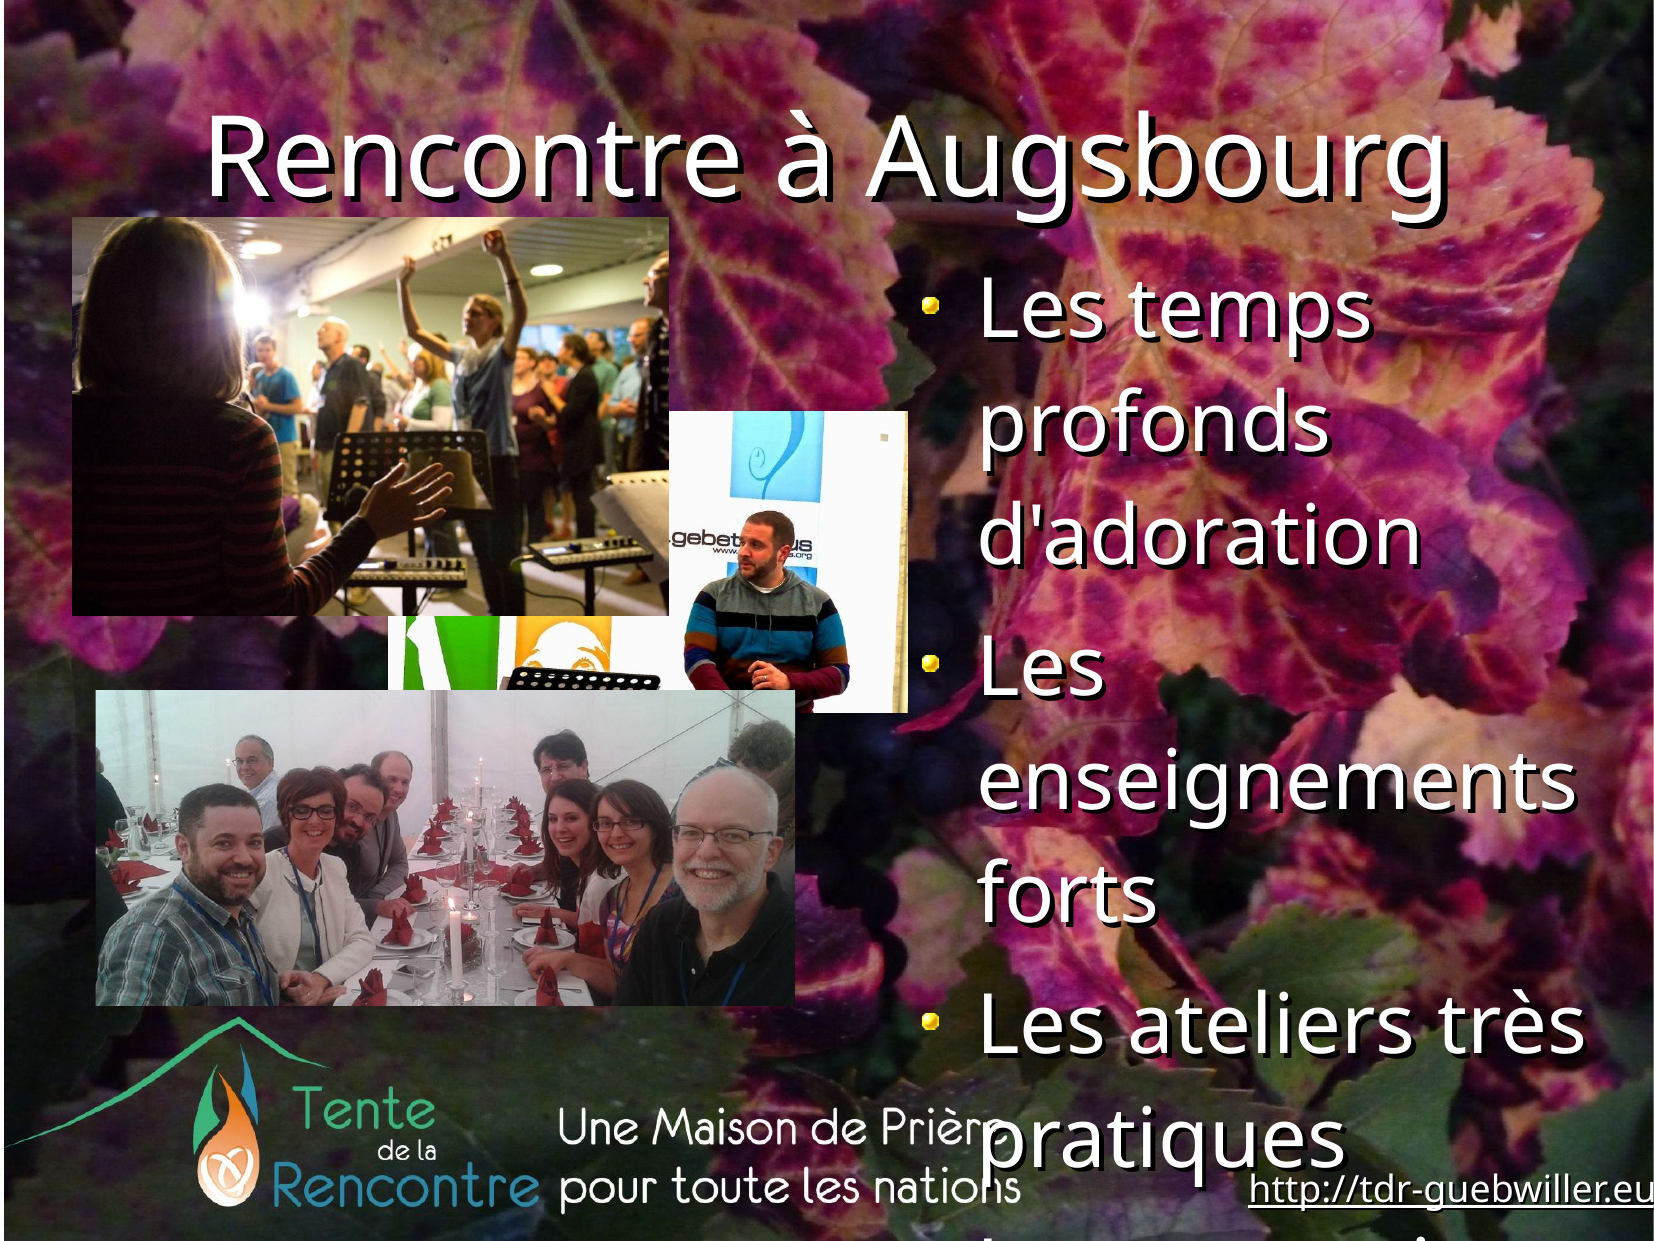

# Rencontre à Augsbourg
Les temps profonds d'adoration
Les enseignements forts
Les ateliers très pratiques
Les connexions privilégiées
Les repas conviviaux